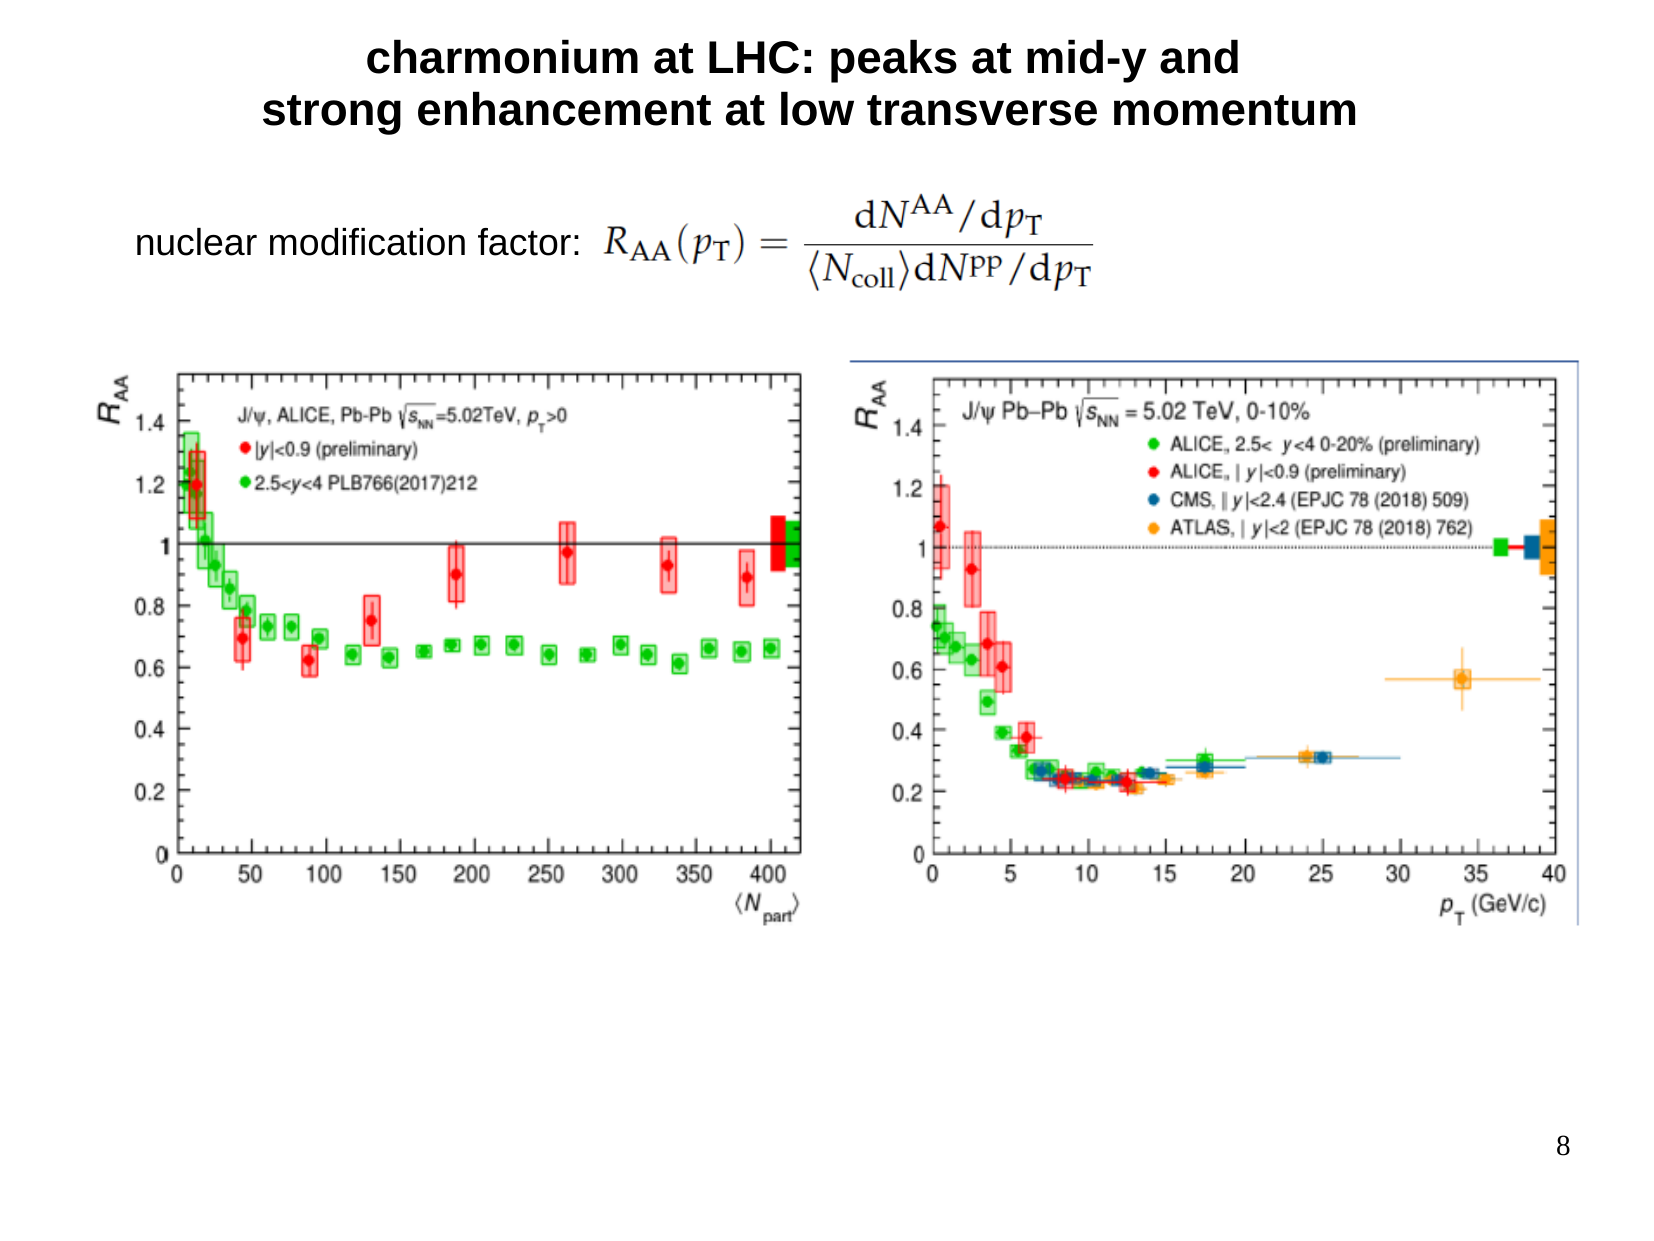

charmonium at LHC: peaks at mid-y and
strong enhancement at low transverse momentum
nuclear modification factor:
8